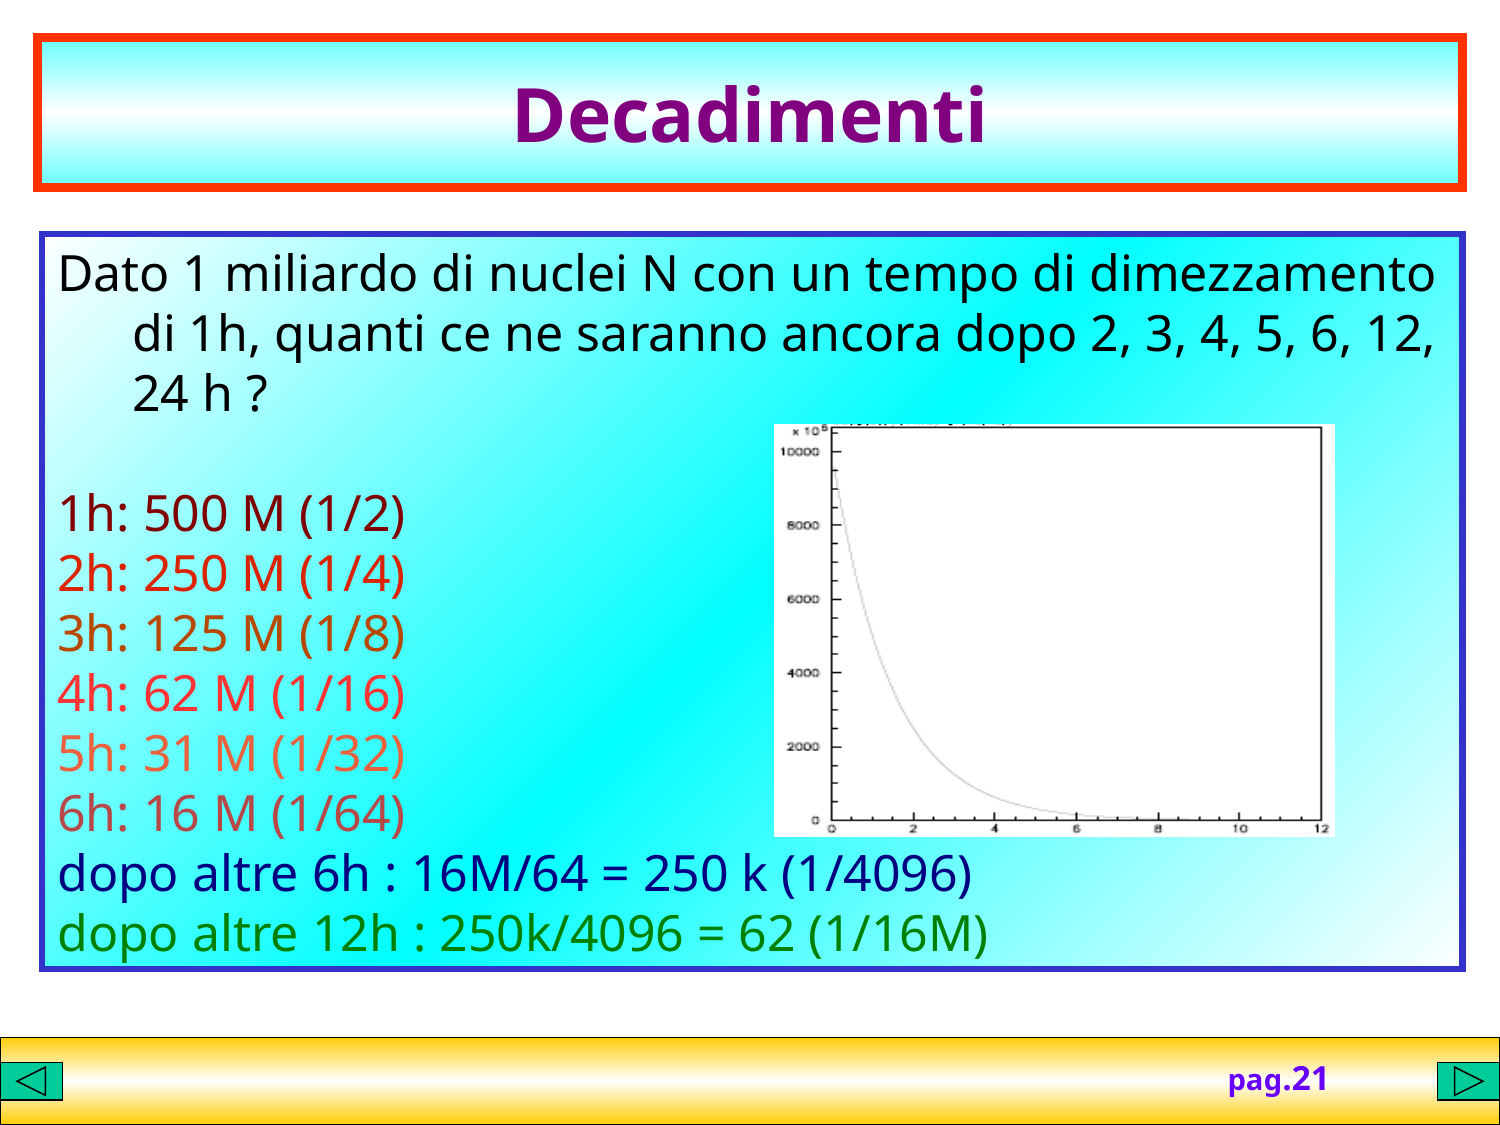

# Decadimenti
Dato 1 miliardo di nuclei N con un tempo di dimezzamento di 1h, quanti ce ne saranno ancora dopo 2, 3, 4, 5, 6, 12, 24 h ?
1h: 500 M (1/2)
2h: 250 M (1/4)
3h: 125 M (1/8)
4h: 62 M (1/16)
5h: 31 M (1/32)
6h: 16 M (1/64)
dopo altre 6h : 16M/64 = 250 k (1/4096)
dopo altre 12h : 250k/4096 = 62 (1/16M)
21